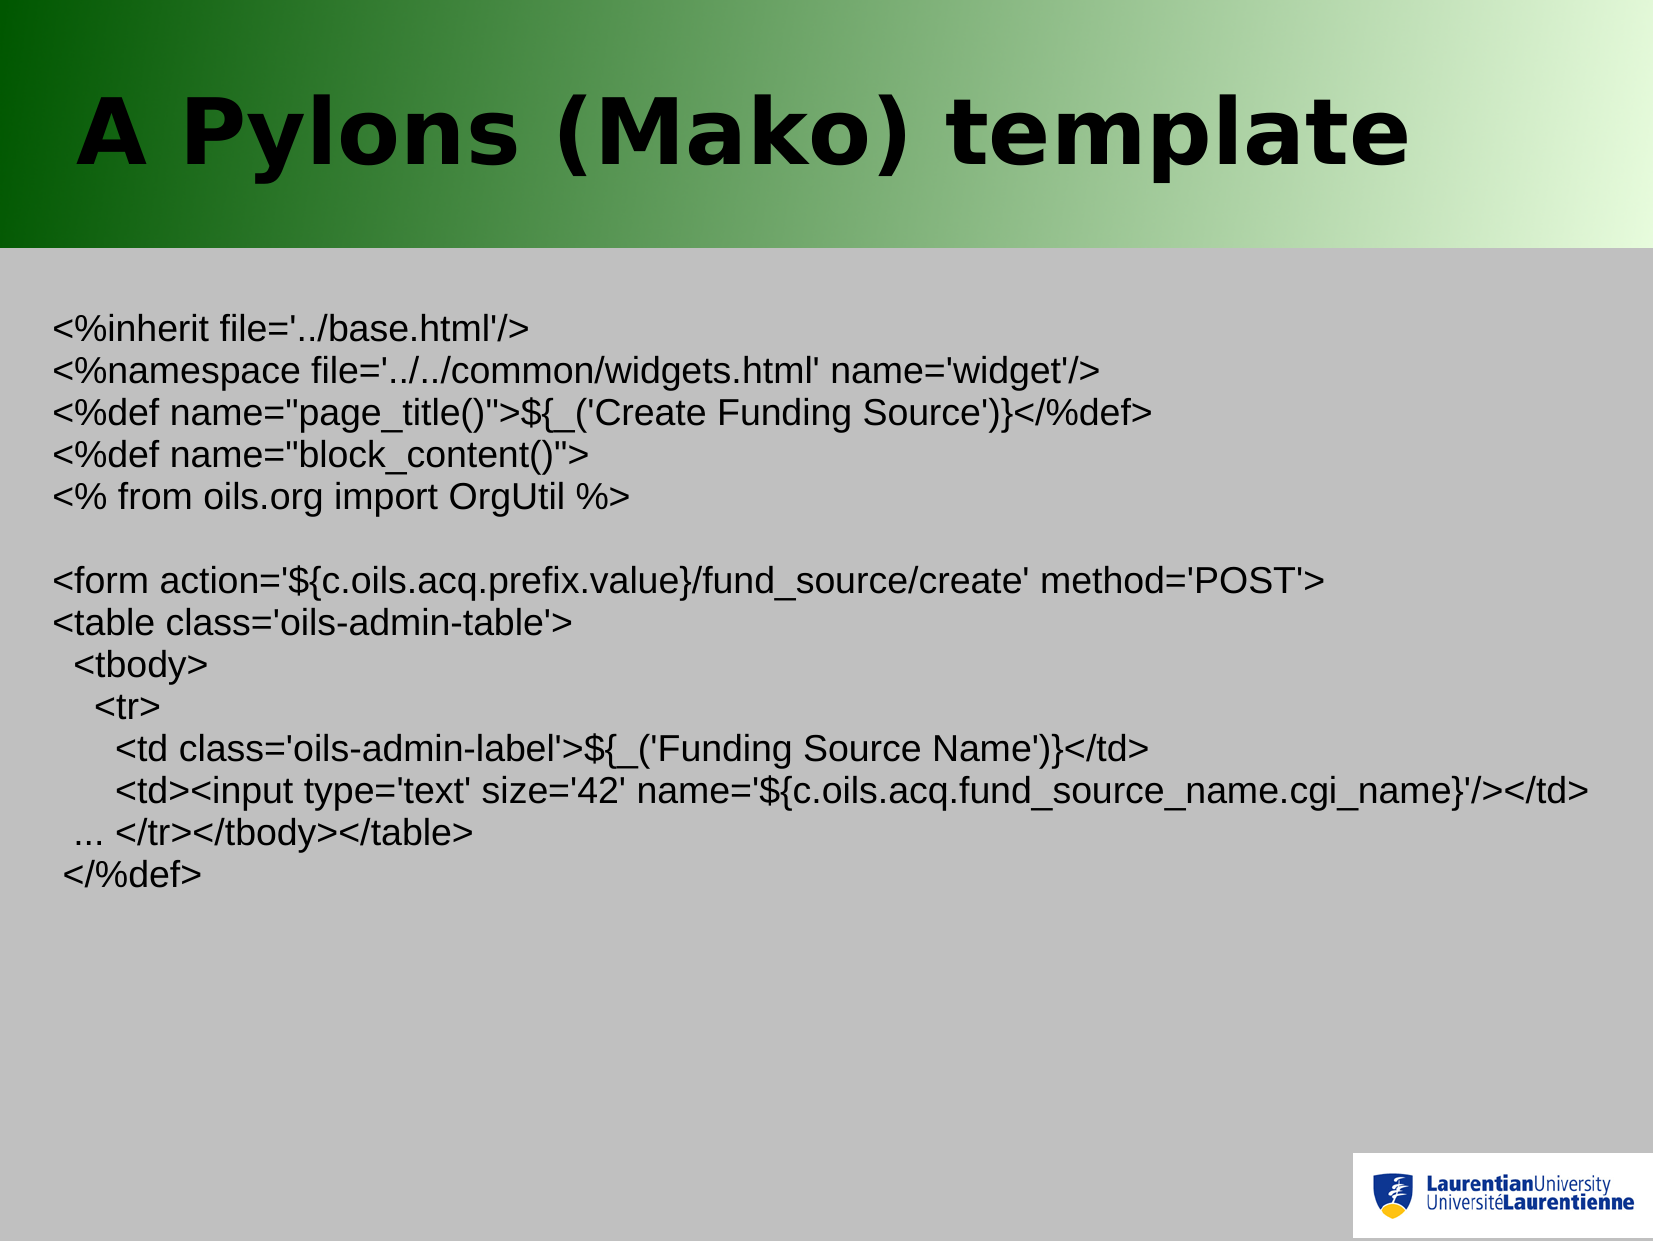

# A Pylons (Mako) template
<%inherit file='../base.html'/>
<%namespace file='../../common/widgets.html' name='widget'/>
<%def name="page_title()">${_('Create Funding Source')}</%def>
<%def name="block_content()">
<% from oils.org import OrgUtil %>
<form action='${c.oils.acq.prefix.value}/fund_source/create' method='POST'>
<table class='oils-admin-table'>
 <tbody>
 <tr>
 <td class='oils-admin-label'>${_('Funding Source Name')}</td>
 <td><input type='text' size='42' name='${c.oils.acq.fund_source_name.cgi_name}'/></td>
 ... </tr></tbody></table>
 </%def>